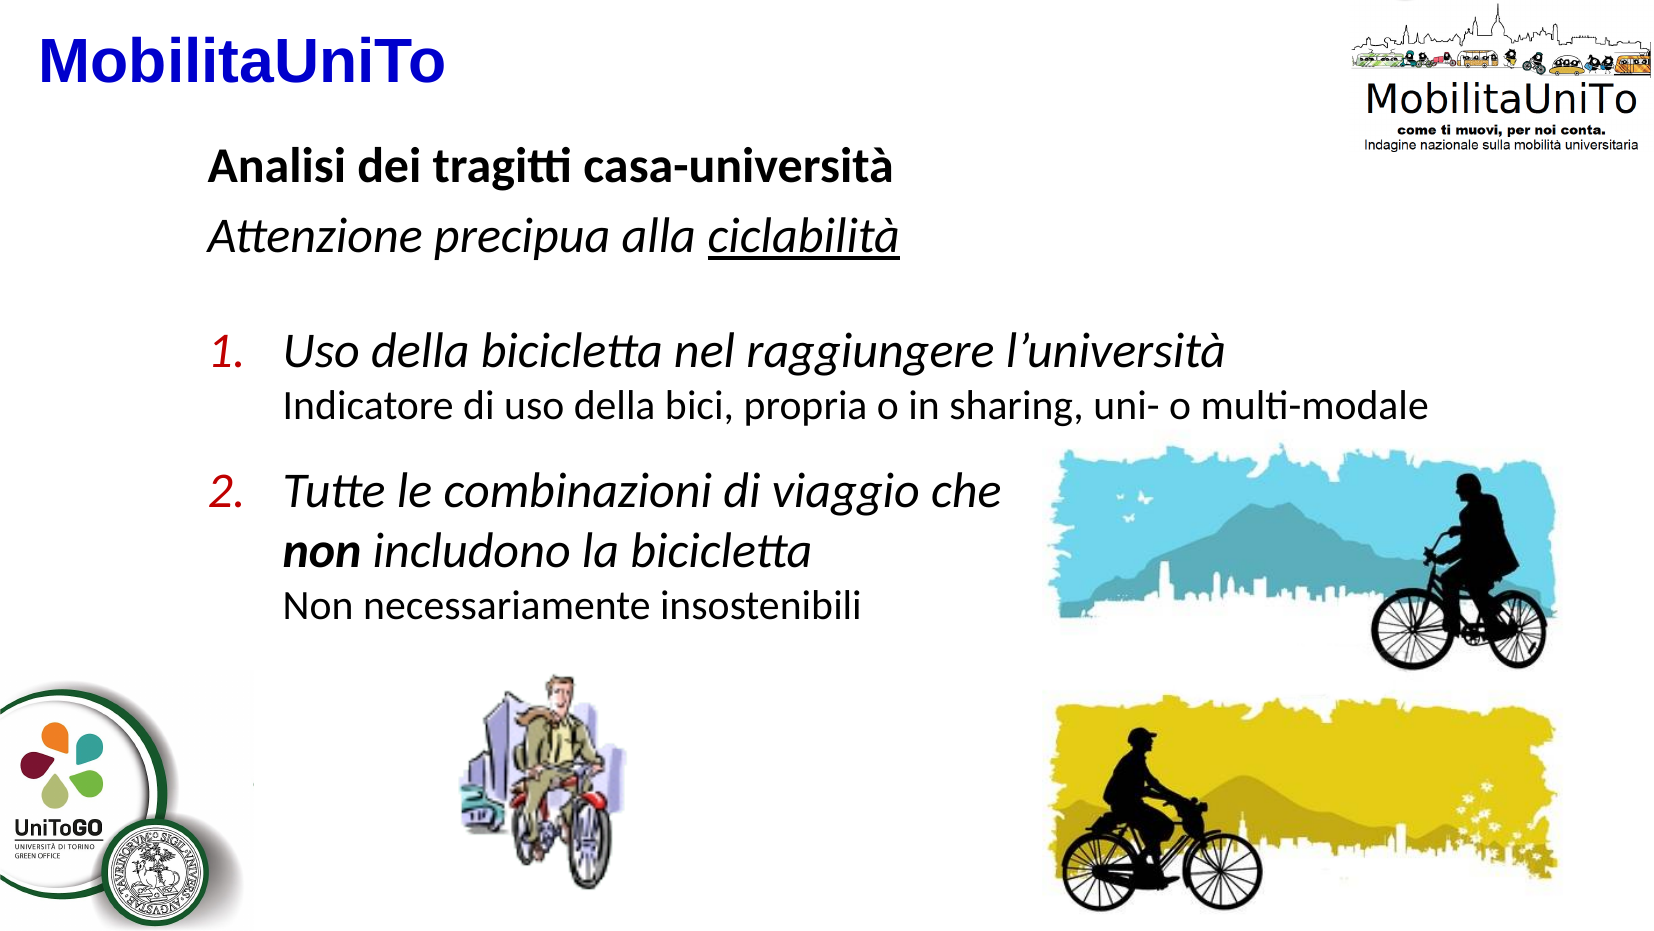

MobilitaUniTo
Analisi dei tragitti casa-università
Attenzione precipua alla ciclabilità
Uso della bicicletta nel raggiungere l’università
Indicatore di uso della bici, propria o in sharing, uni- o multi-modale
Tutte le combinazioni di viaggio che non includono la bicicletta
Non necessariamente insostenibili